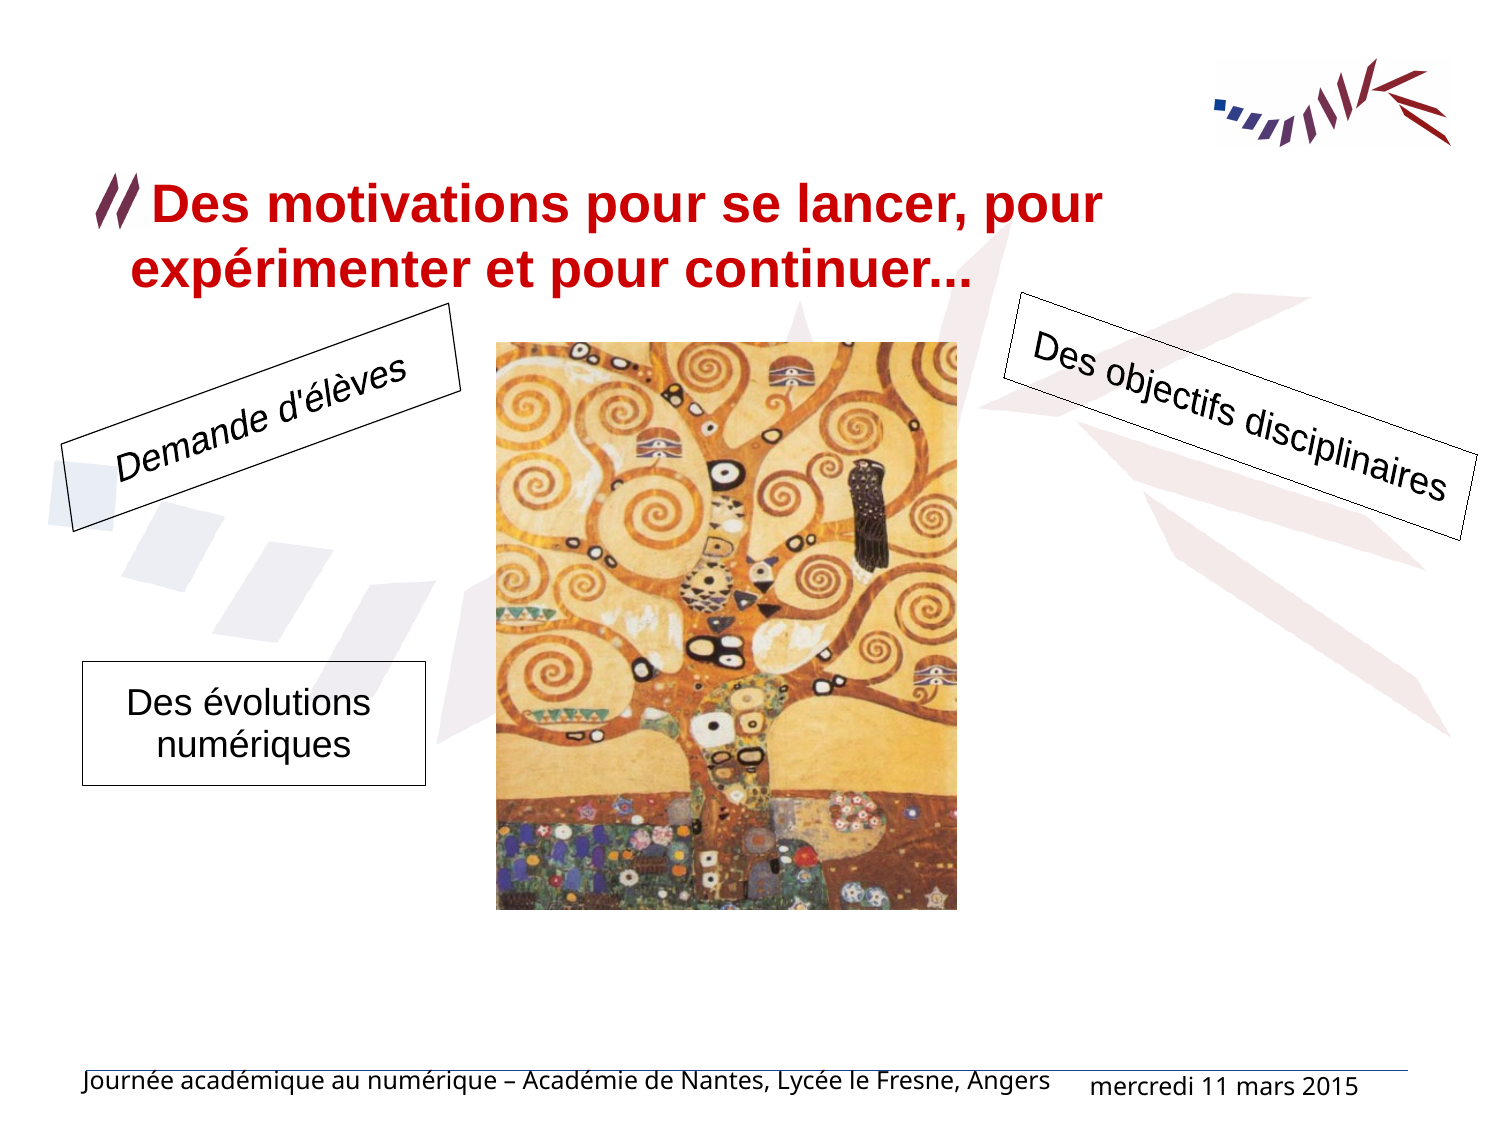

# Des motivations pour se lancer, pour expérimenter et pour continuer...
Des objectifs disciplinaires
Demande d'élèves
Des évolutions
numériques
Journée académique au numérique – Académie de Nantes, Lycée le Fresne, Angers
mercredi 11 mars 2015